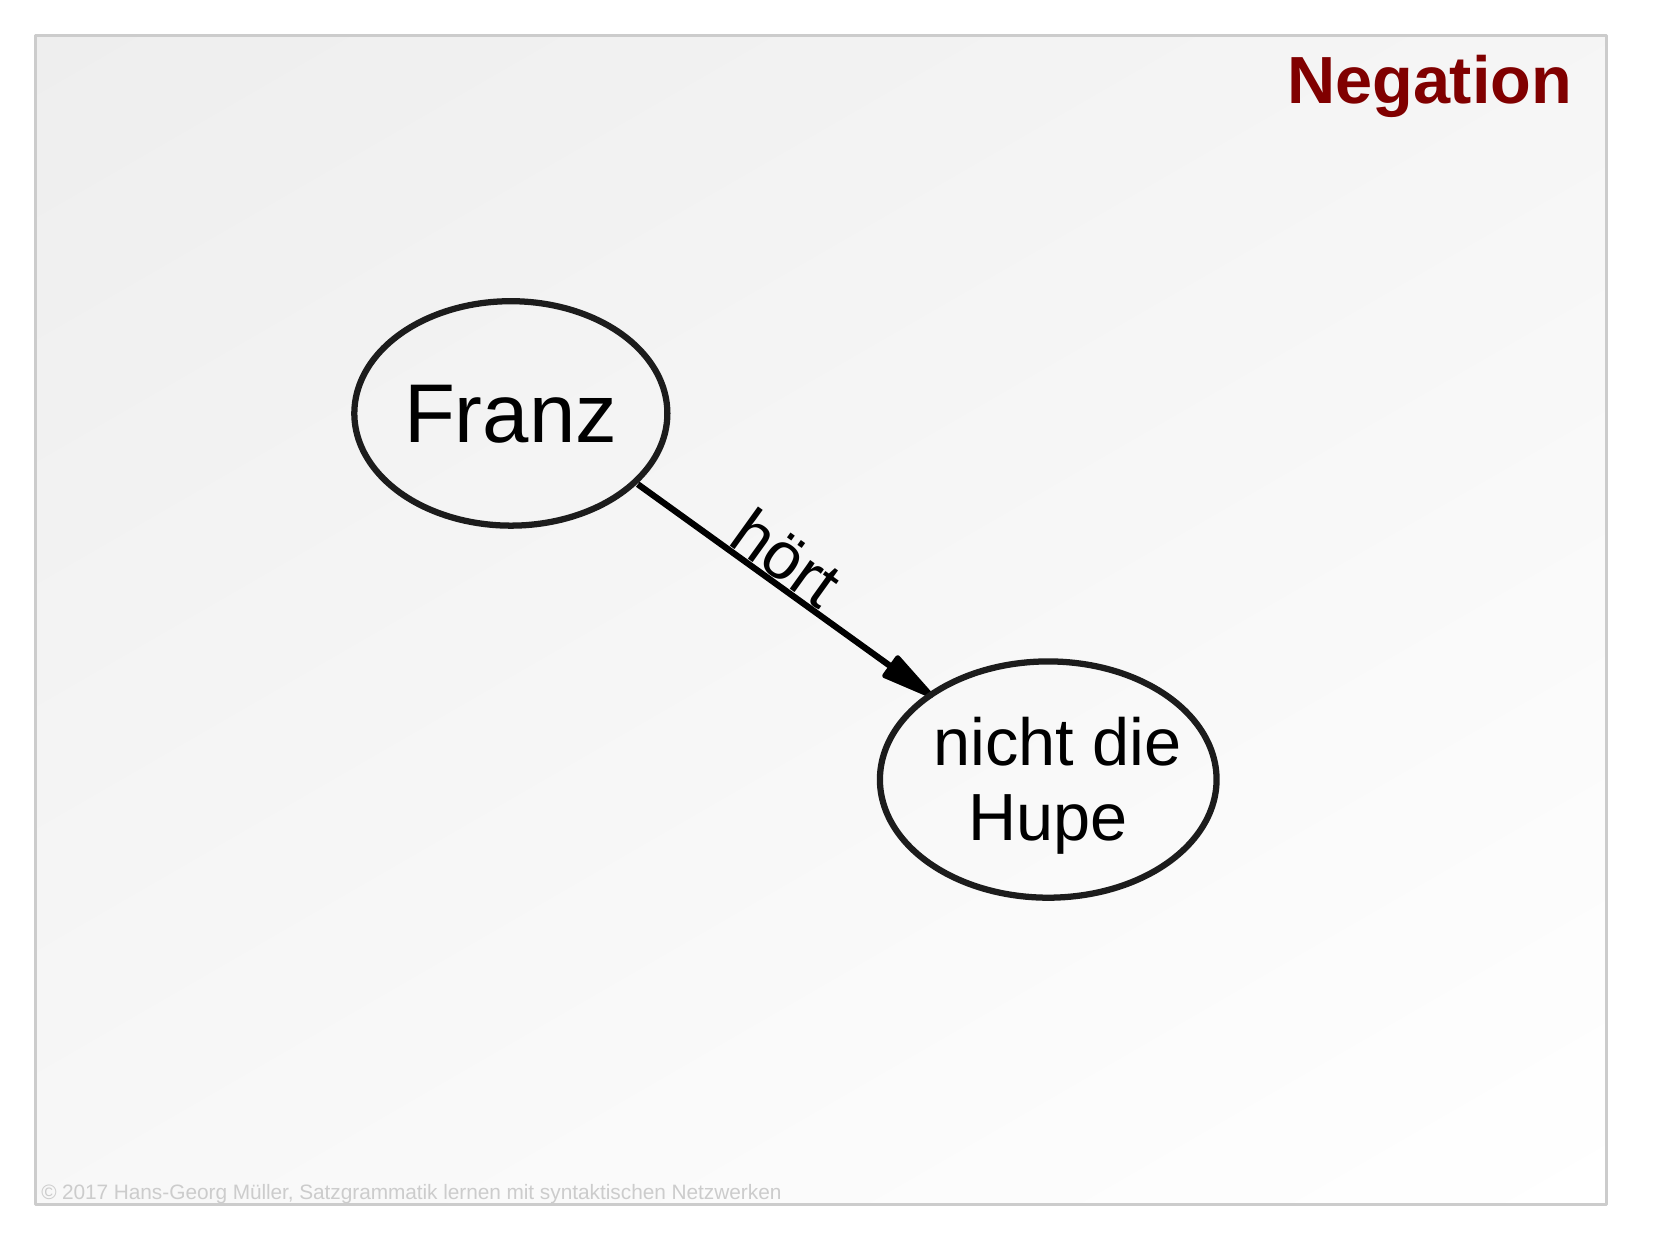

# Negation
Franz
hört
 nicht die
Hupe